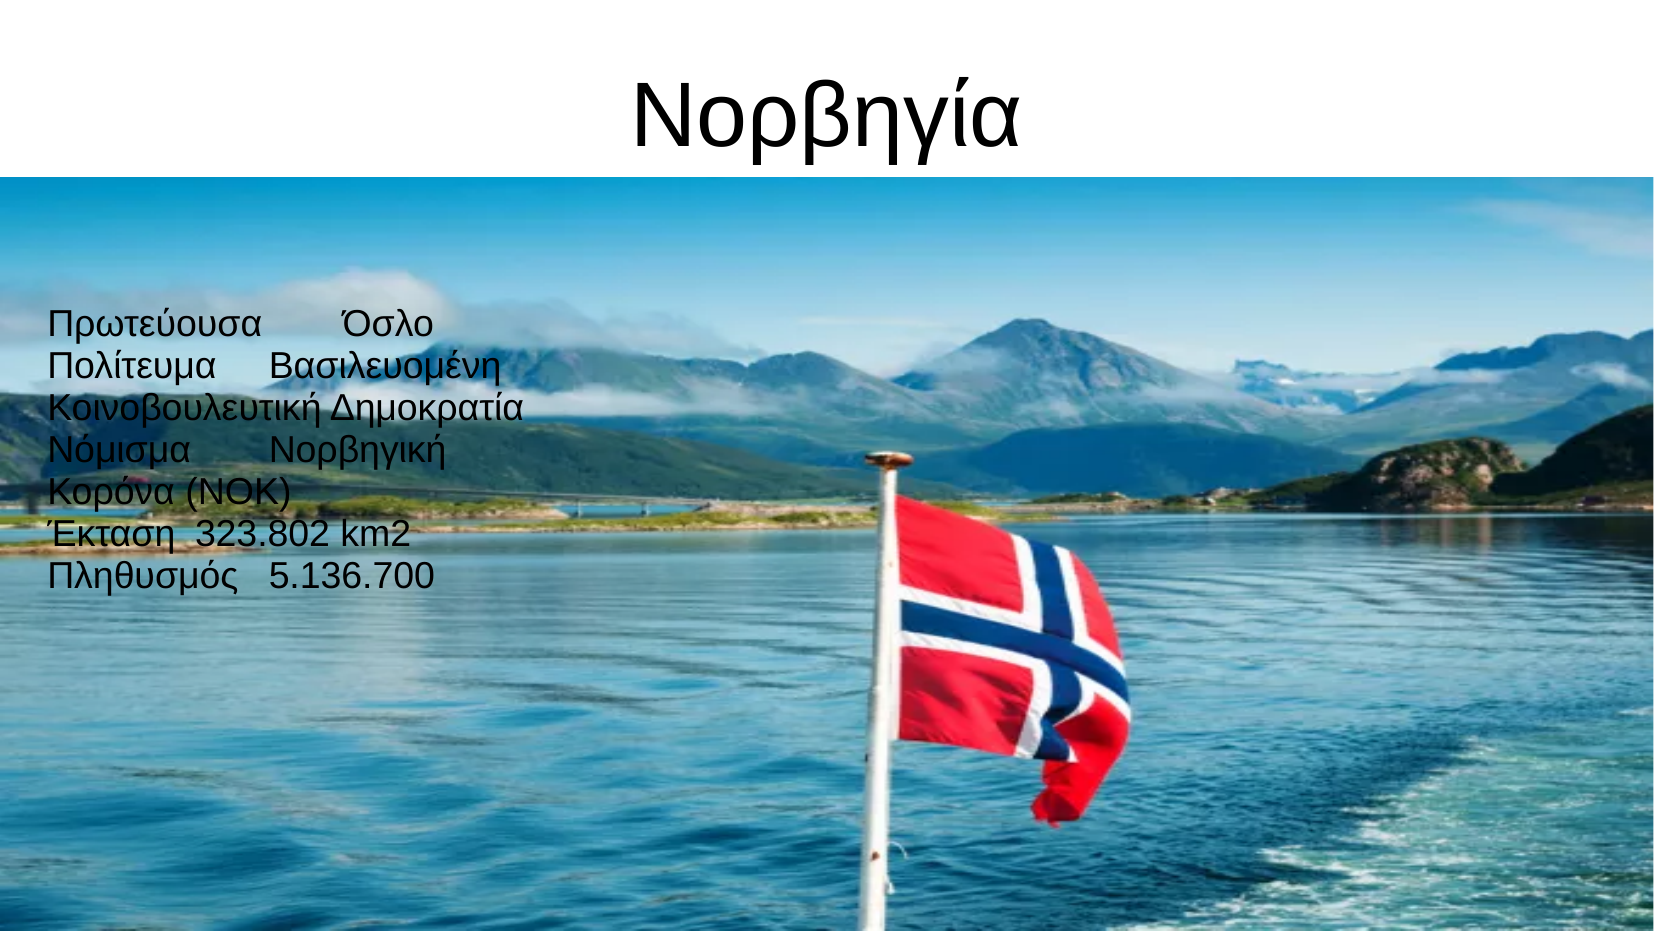

# Νορβηγία
Πρωτεύουσα 	Όσλο
Πολίτευμα 	Βασιλευομένη Κοινοβουλευτική Δημοκρατία
Νόμισμα 	Νορβηγική Κορόνα (NOK)
Έκταση 	323.802 km2
Πληθυσμός 	5.136.700